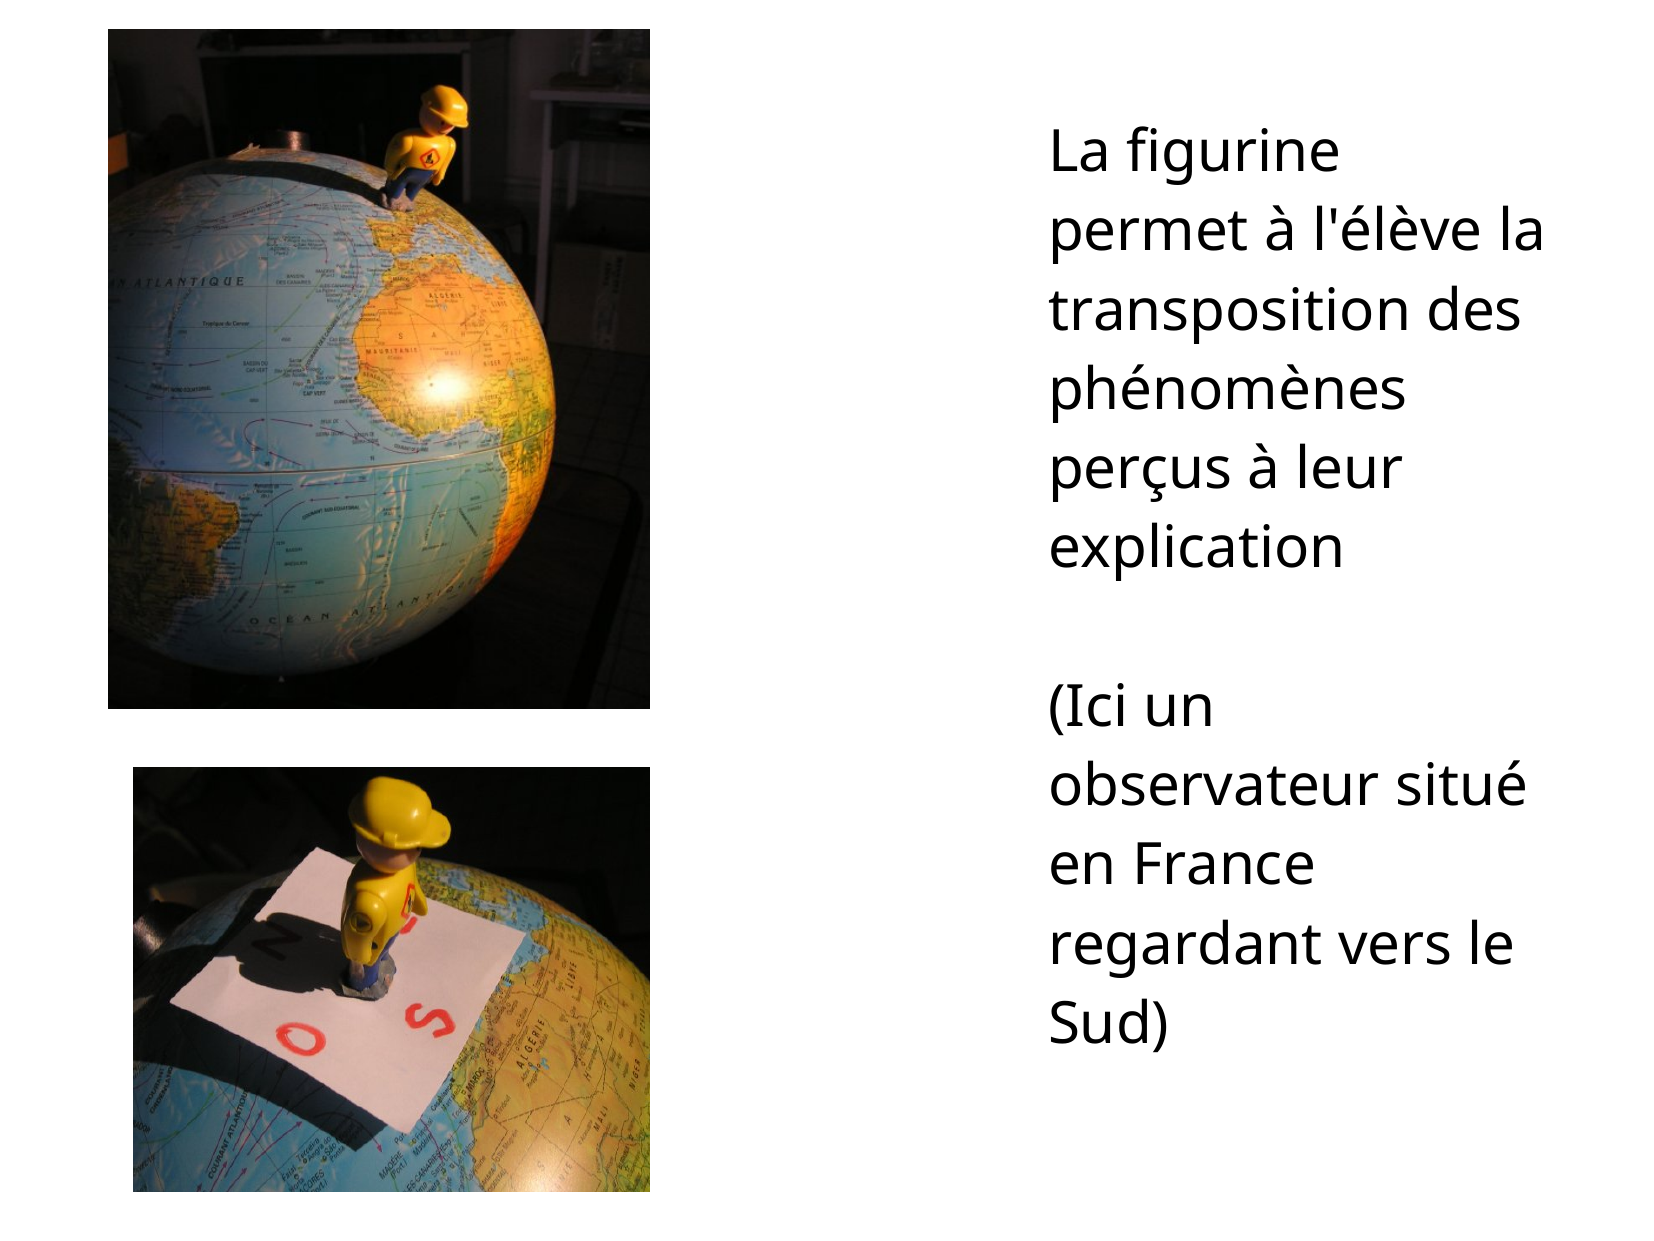

La figurine permet à l'élève la transposition des phénomènes perçus à leur explication
(Ici un observateur situé en France regardant vers le Sud)